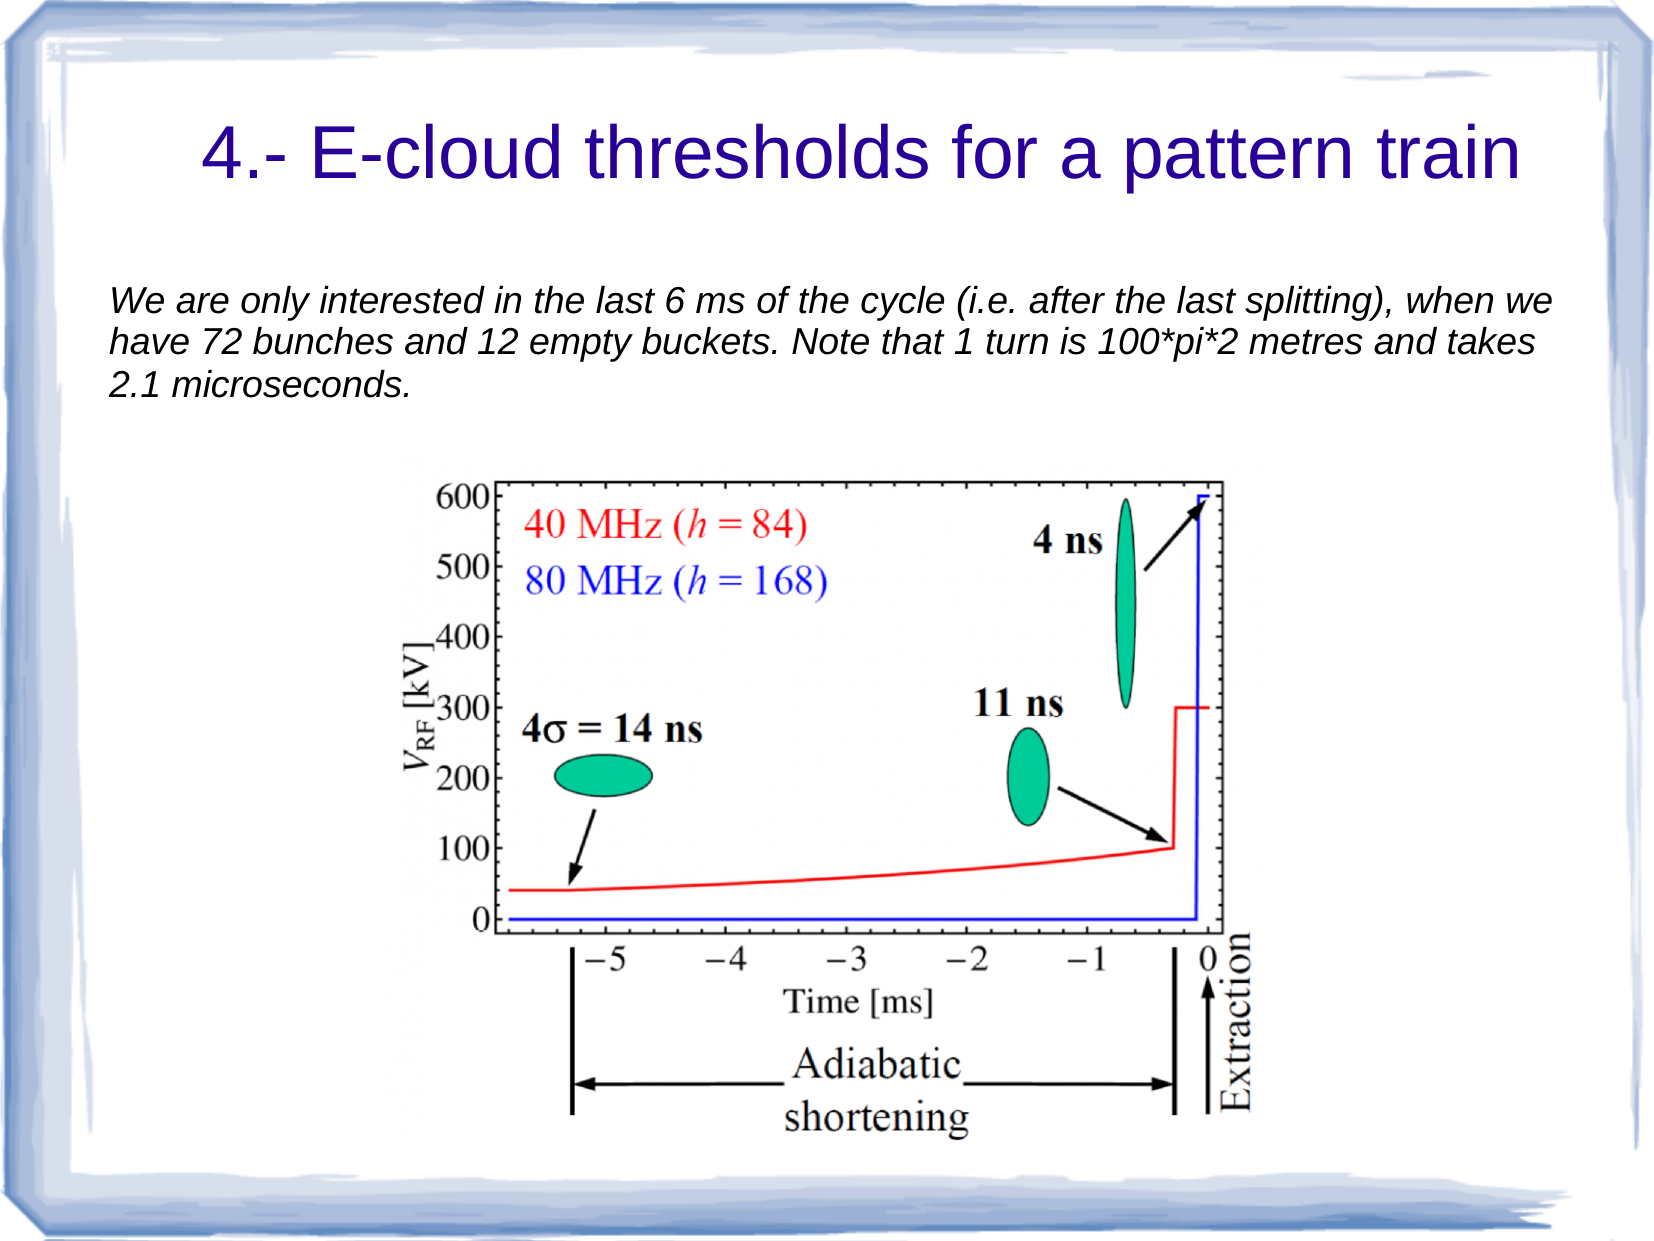

# 4.- E-cloud thresholds for a pattern train
We are only interested in the last 6 ms of the cycle (i.e. after the last splitting), when we have 72 bunches and 12 empty buckets. Note that 1 turn is 100*pi*2 metres and takes 2.1 microseconds.